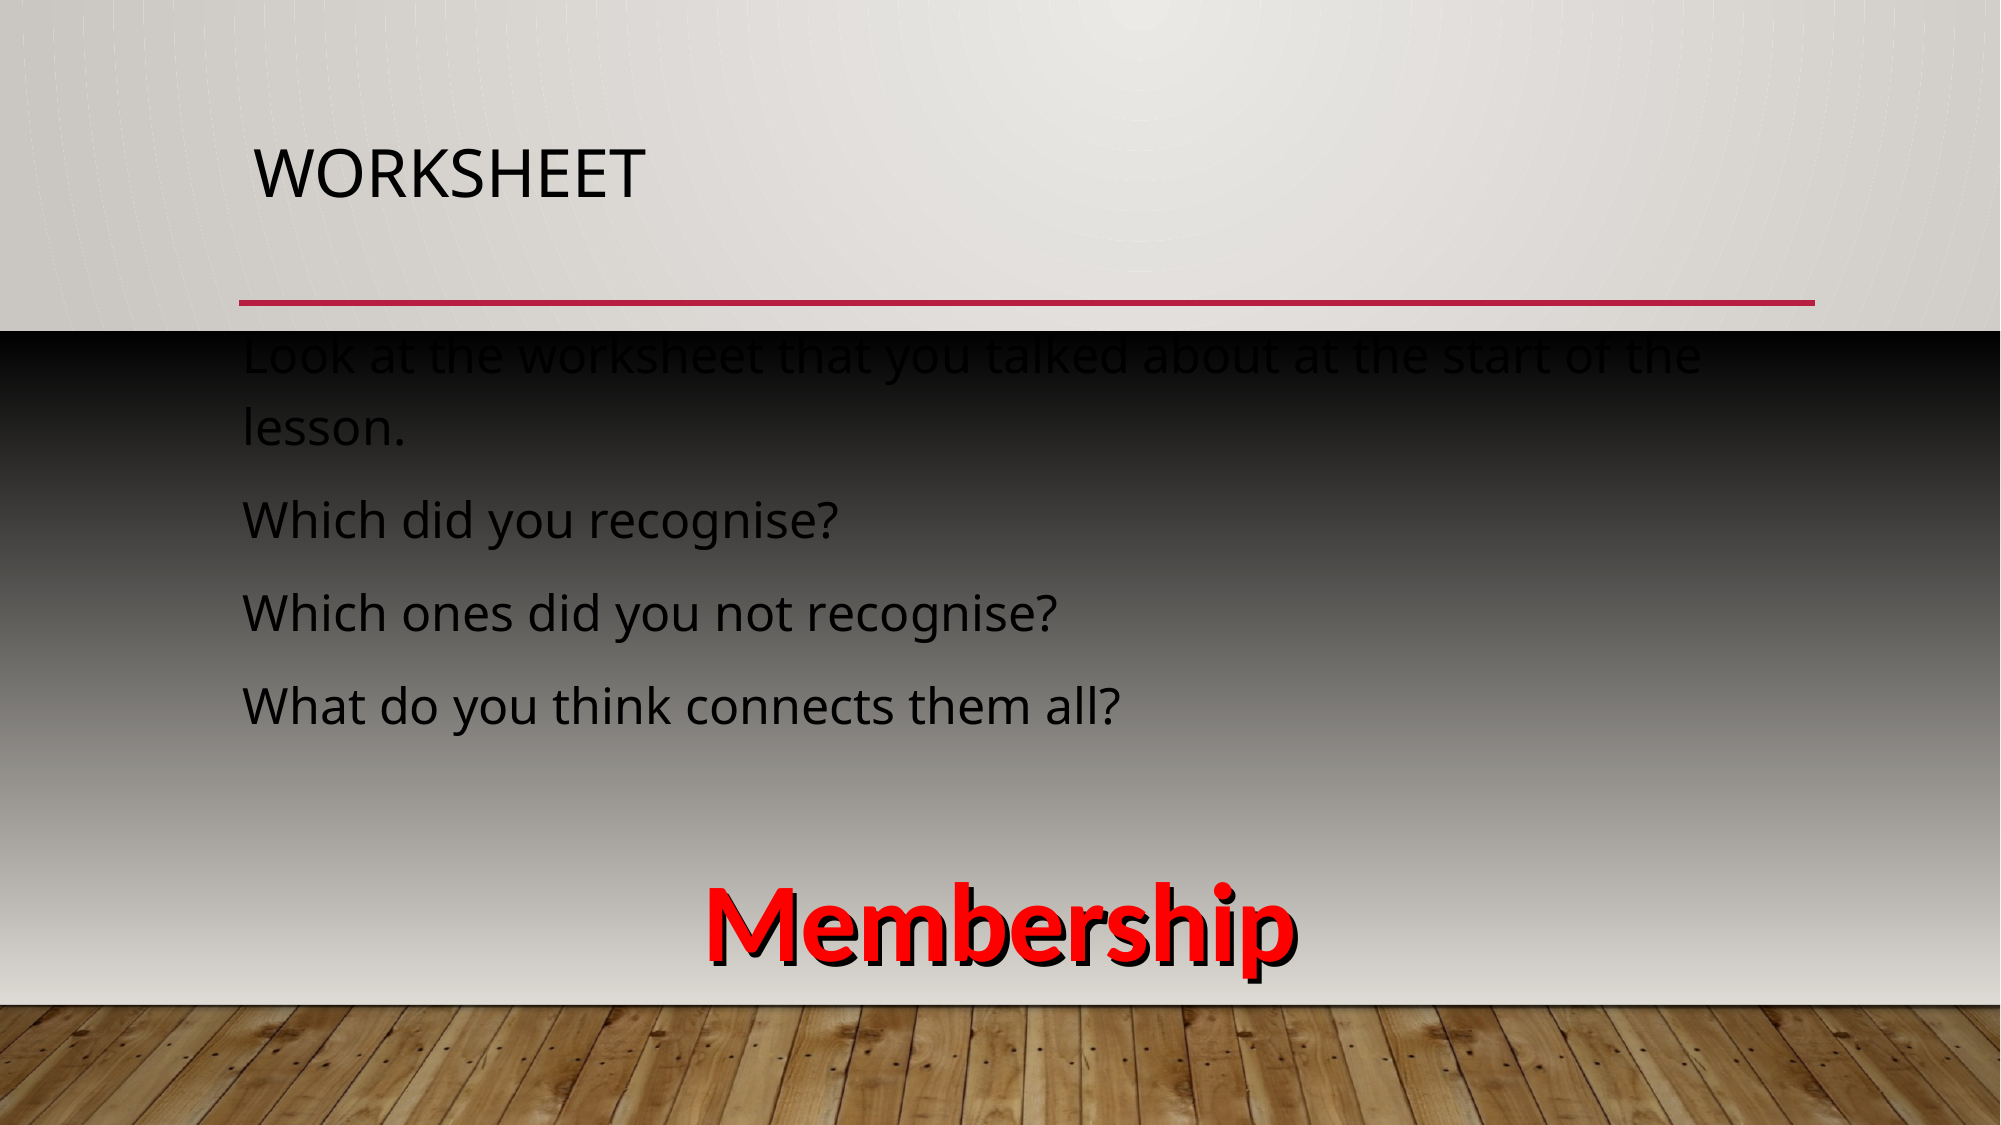

# Worksheet
Look at the worksheet that you talked about at the start of the lesson.
Which did you recognise?
Which ones did you not recognise?
What do you think connects them all?
Membership